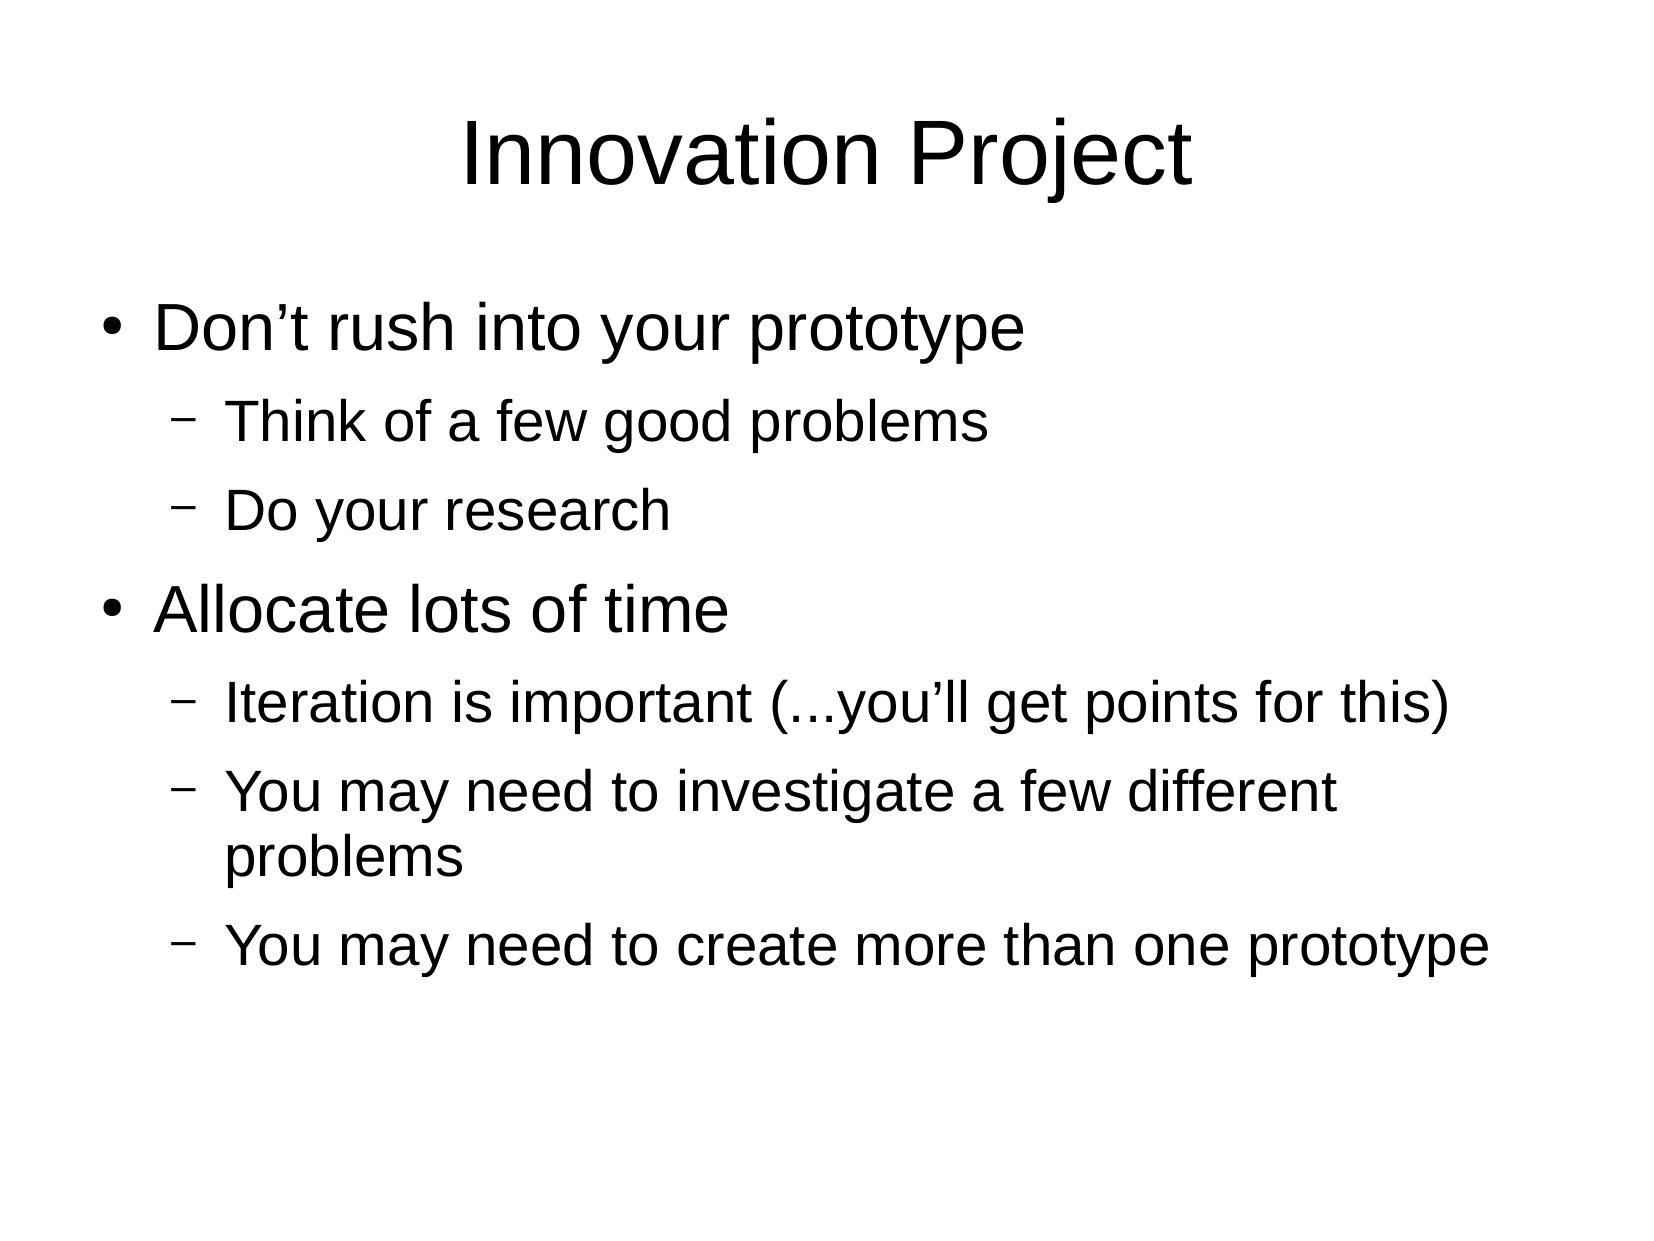

# Innovation Project
Don’t rush into your prototype
Think of a few good problems
Do your research
Allocate lots of time
Iteration is important (...you’ll get points for this)
You may need to investigate a few different problems
You may need to create more than one prototype